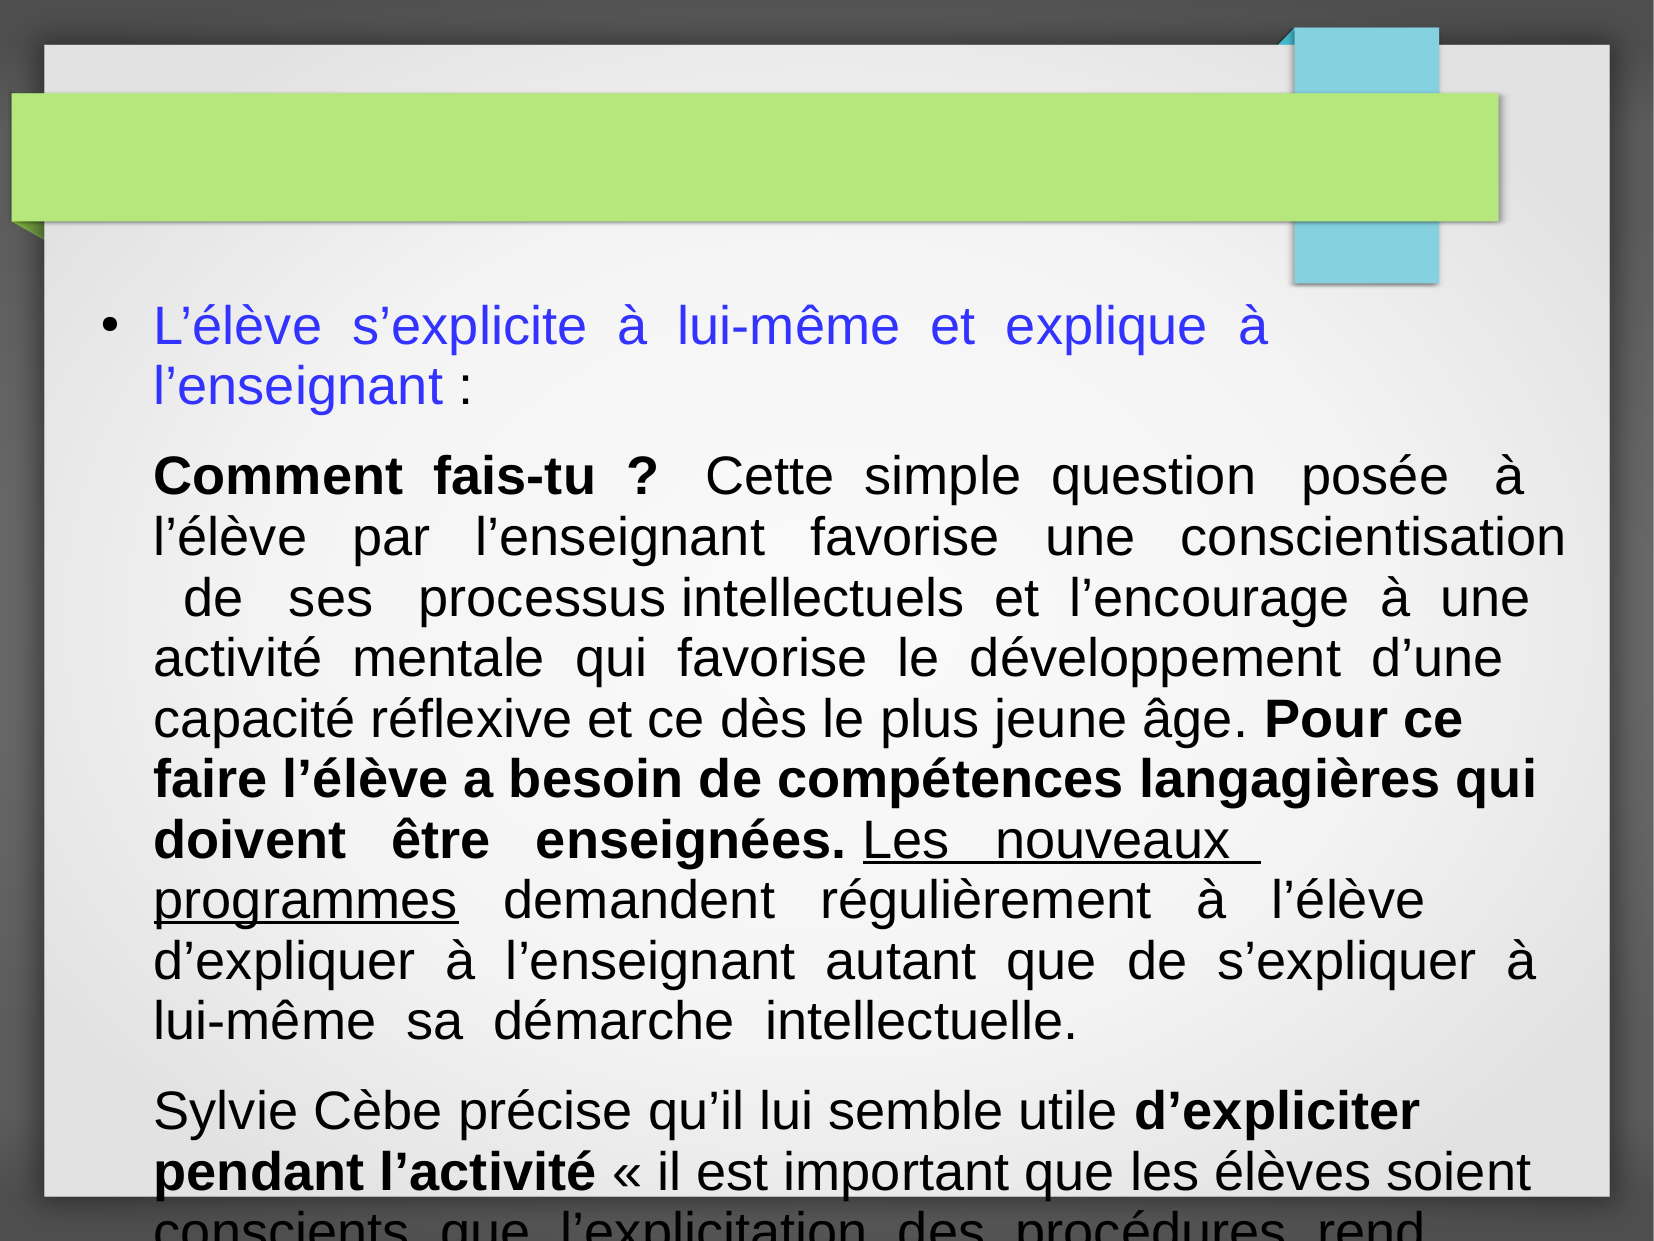

#
L’élève s’explicite à lui-même et explique à l’enseignant :
Comment fais-tu ? Cette simple question posée à l’élève par l’enseignant favorise une conscientisation de ses processus intellectuels et l’encourage à une activité mentale qui favorise le développement d’une capacité réflexive et ce dès le plus jeune âge. Pour ce faire l’élève a besoin de compétences langagières qui doivent être enseignées. Les nouveaux programmes demandent régulièrement à l’élève d’expliquer à l’enseignant autant que de s’expliquer à lui-même sa démarche intellectuelle.
Sylvie Cèbe précise qu’il lui semble utile d’expliciter pendant l’activité « il est important que les élèves soient conscients que l’explicitation des procédures rend leurs activités bien plus efficaces et que du coup ces procédures conscientisées sont transférables ».